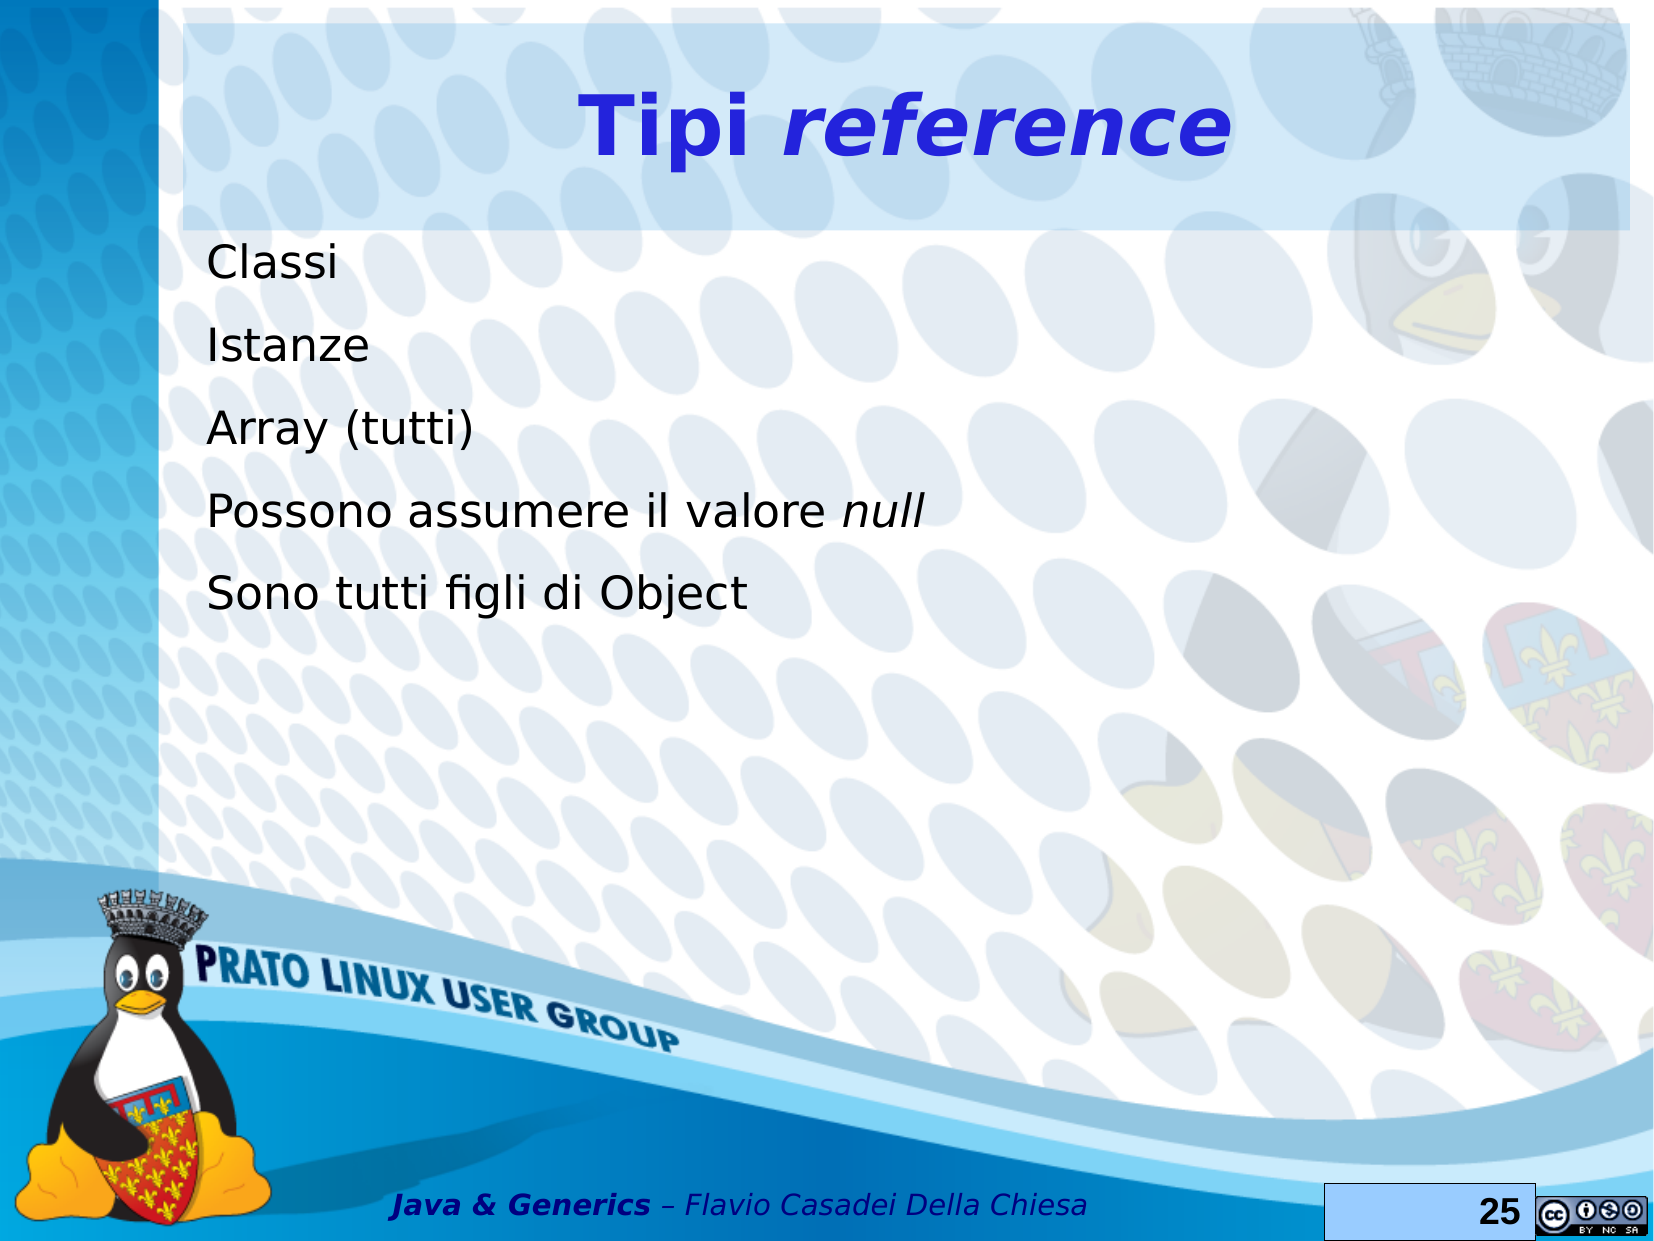

# Tipi reference
Classi
Istanze
Array (tutti)
Possono assumere il valore null
Sono tutti figli di Object